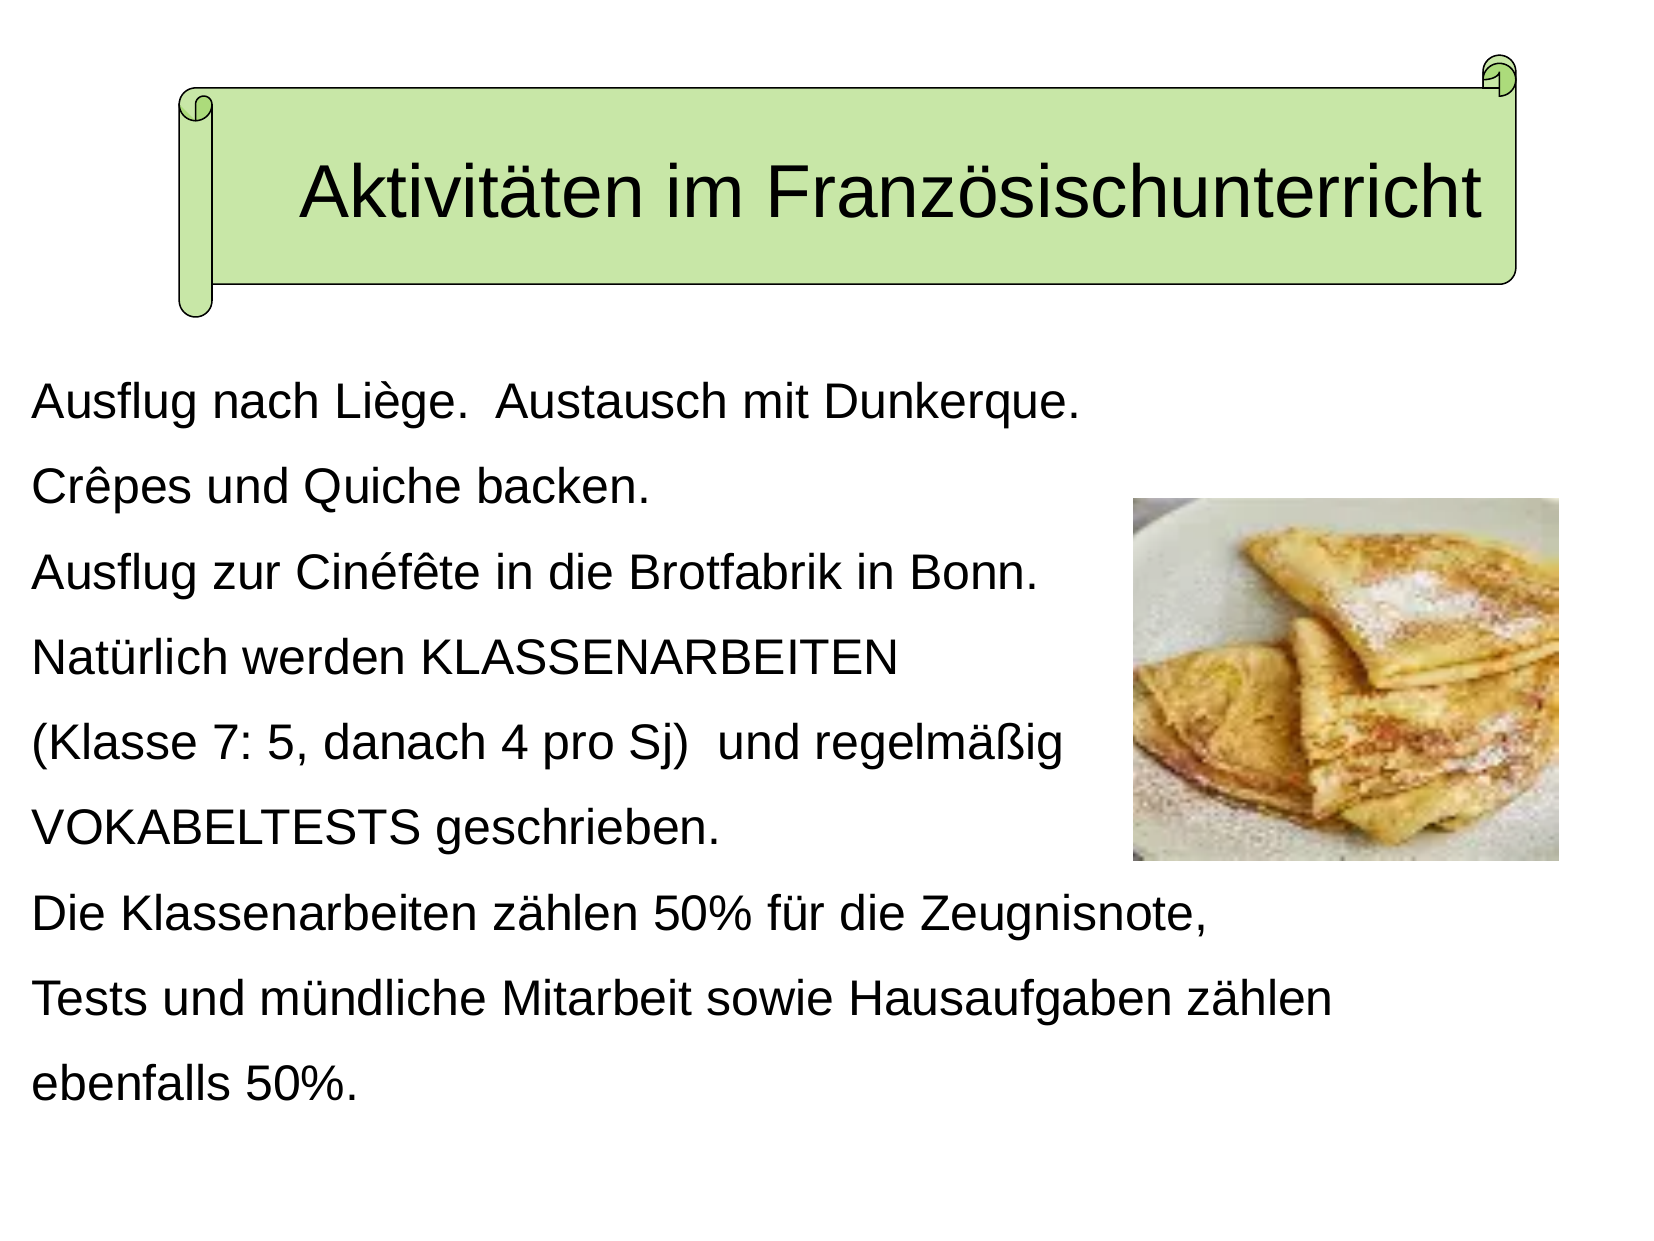

Aktivitäten im Französischunterricht
Ausflug nach Liège. Austausch mit Dunkerque.
Crêpes und Quiche backen.
Ausflug zur Cinéfête in die Brotfabrik in Bonn.
Natürlich werden KLASSENARBEITEN
(Klasse 7: 5, danach 4 pro Sj) und regelmäßig
VOKABELTESTS geschrieben.
Die Klassenarbeiten zählen 50% für die Zeugnisnote,
Tests und mündliche Mitarbeit sowie Hausaufgaben zählen
ebenfalls 50%.